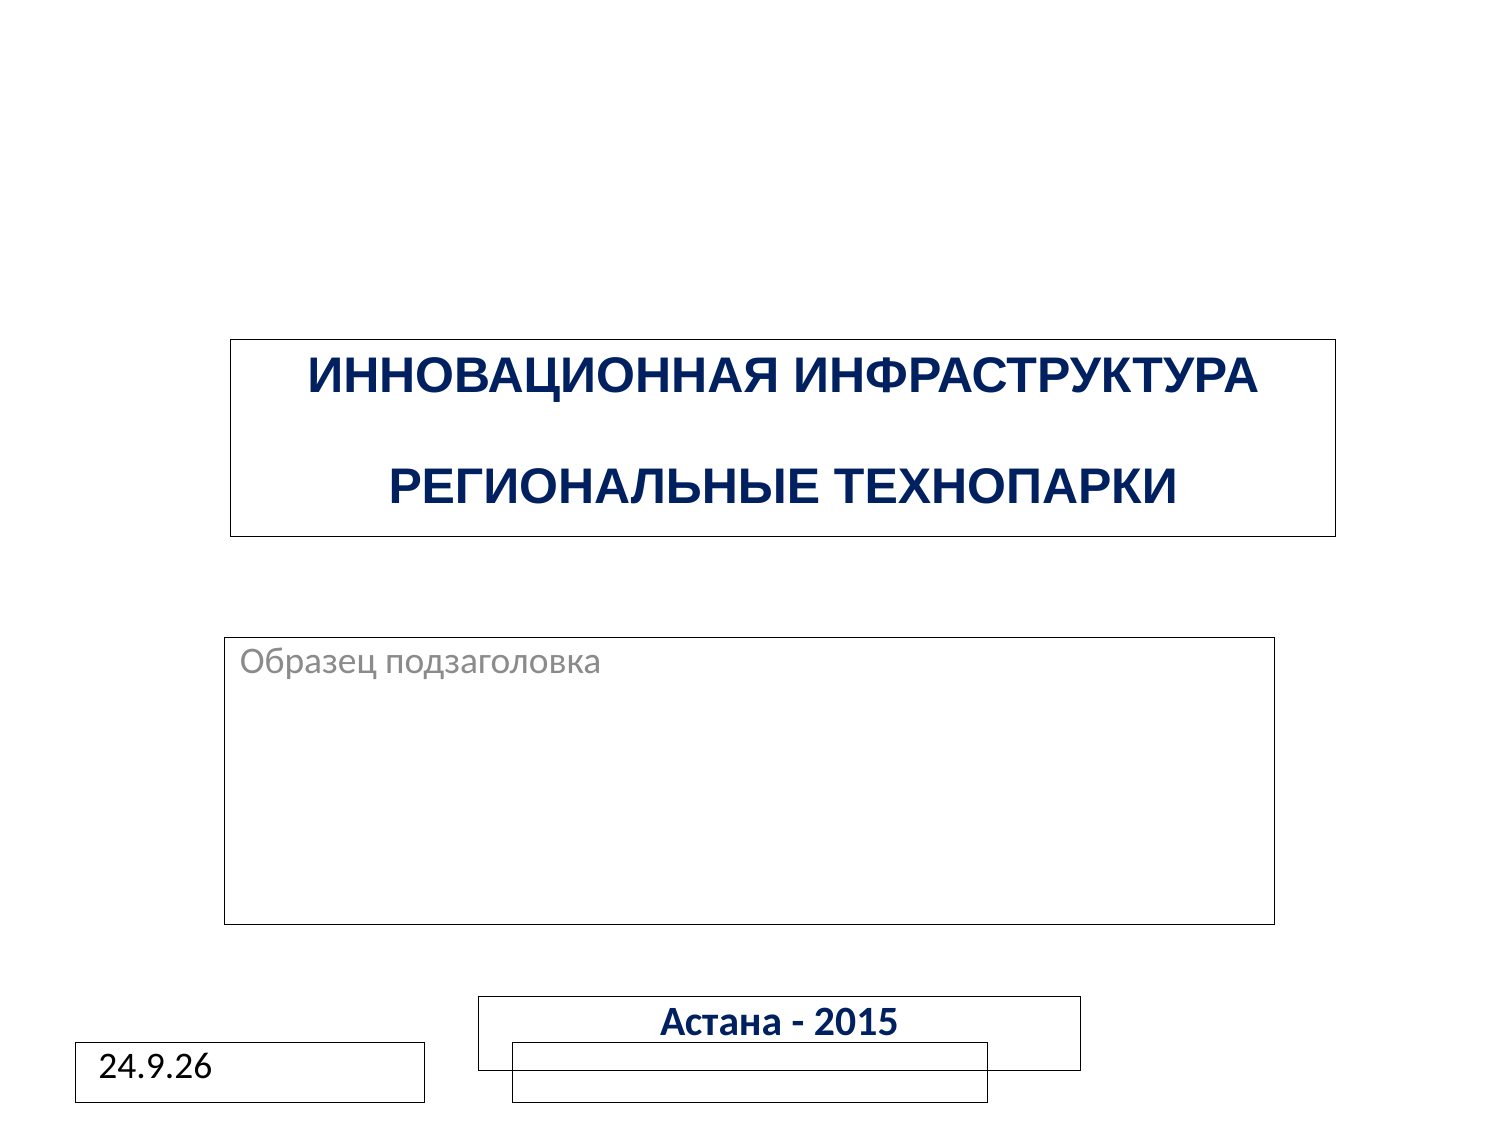

ИННОВАЦИОННАЯ ИНФРАСТРУКТУРА
РЕГИОНАЛЬНЫЕ ТЕХНОПАРКИ
Астана - 2015